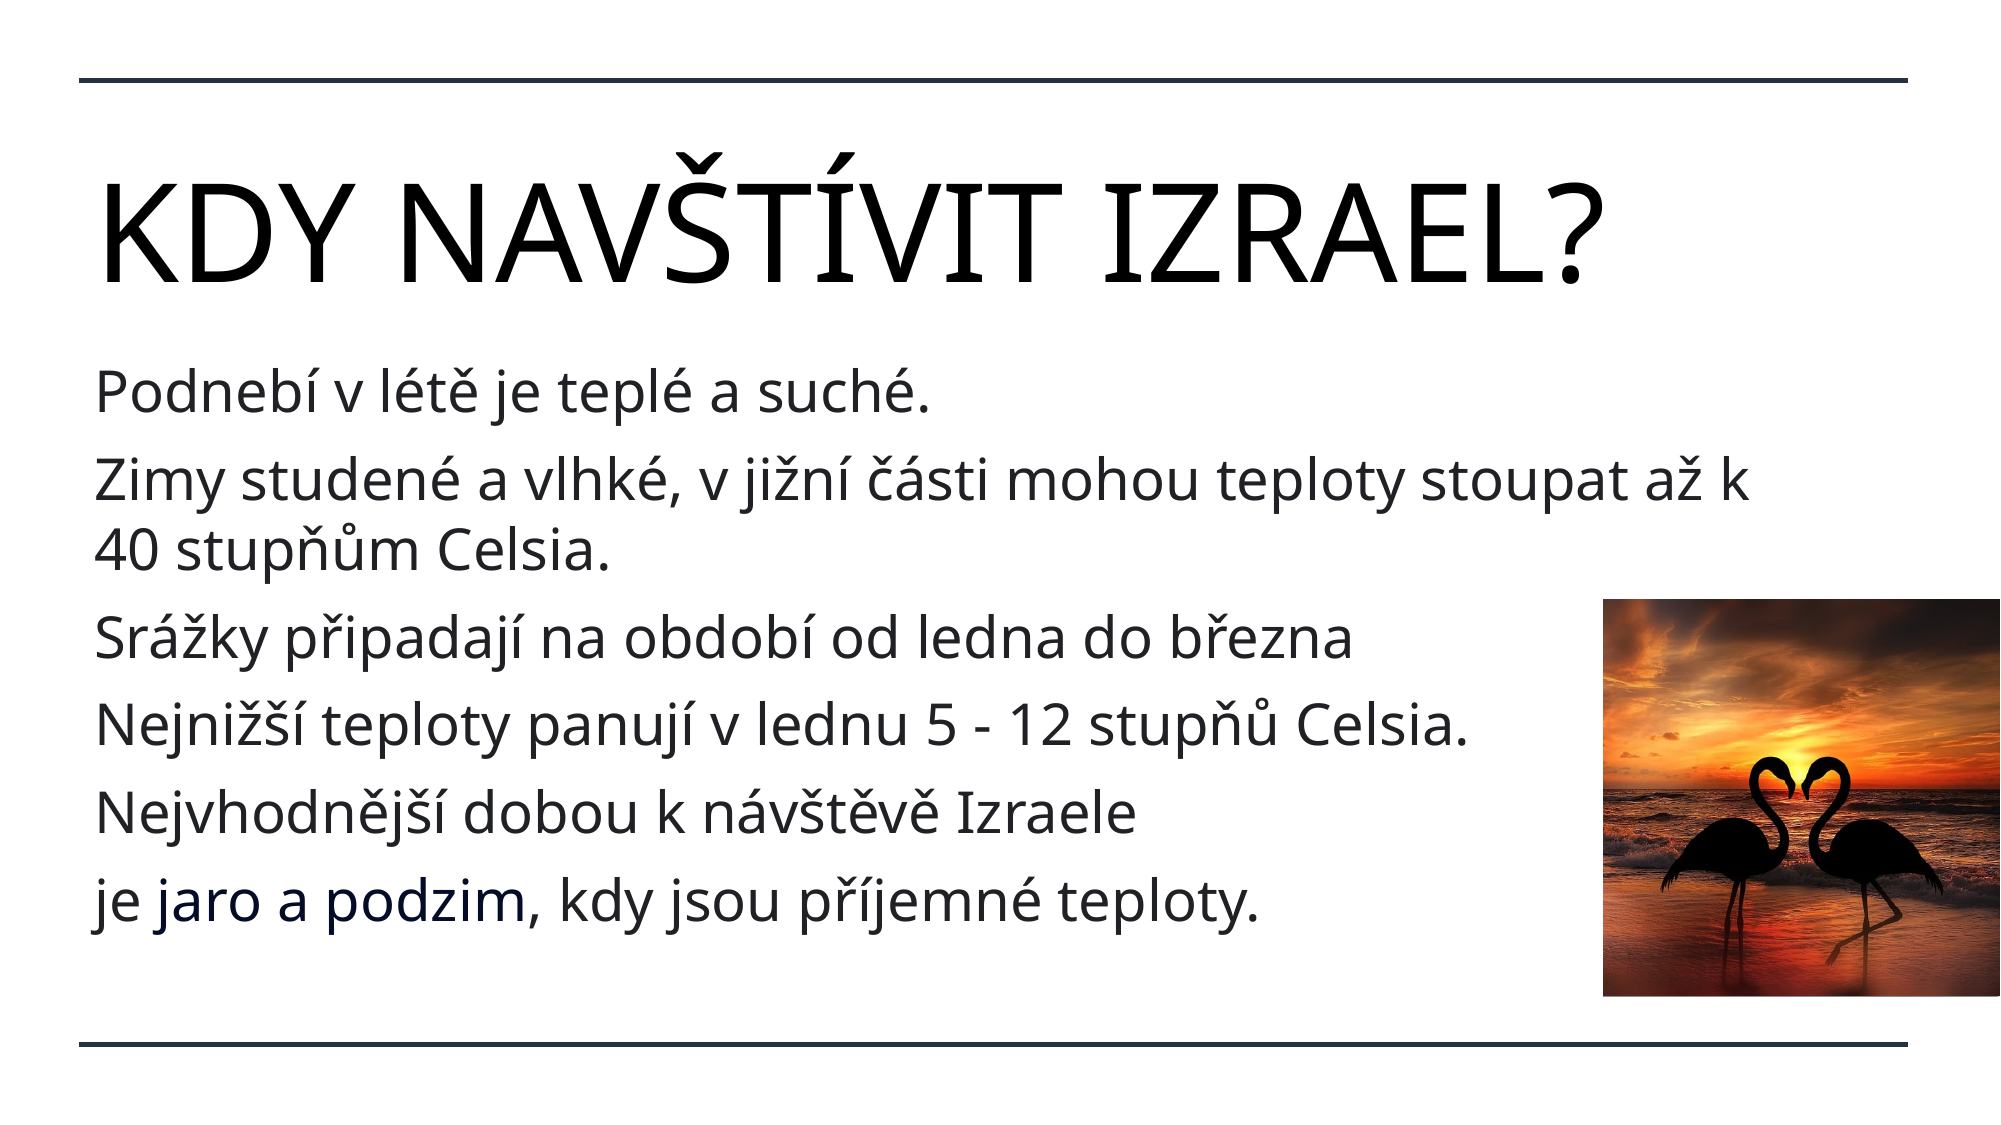

# KDY NAVŠTÍVIT IZRAEL?
Podnebí v létě je teplé a suché.
Zimy studené a vlhké, v jižní části mohou teploty stoupat až k 40 stupňům Celsia.
Srážky připadají na období od ledna do března
Nejnižší teploty panují v lednu 5 - 12 stupňů Celsia.
Nejvhodnější dobou k návštěvě Izraele
je jaro a podzim, kdy jsou příjemné teploty.